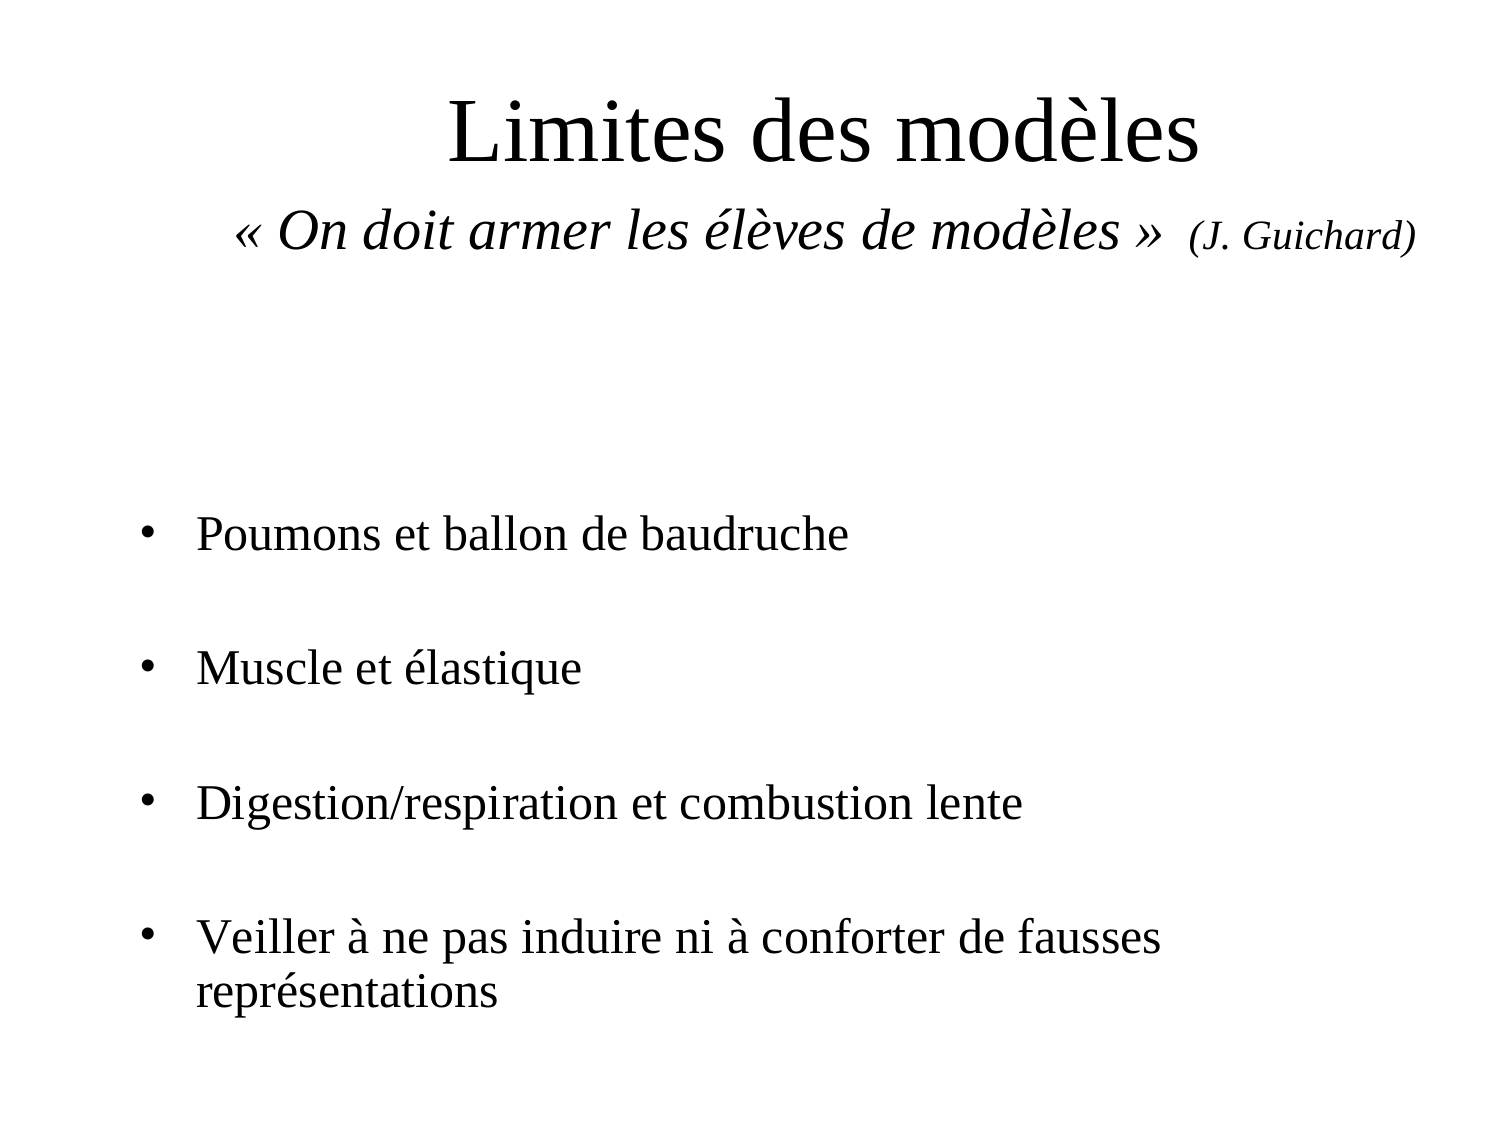

# Limites des modèles « On doit armer les élèves de modèles » (J. Guichard)
Poumons et ballon de baudruche
Muscle et élastique
Digestion/respiration et combustion lente
Veiller à ne pas induire ni à conforter de fausses représentations